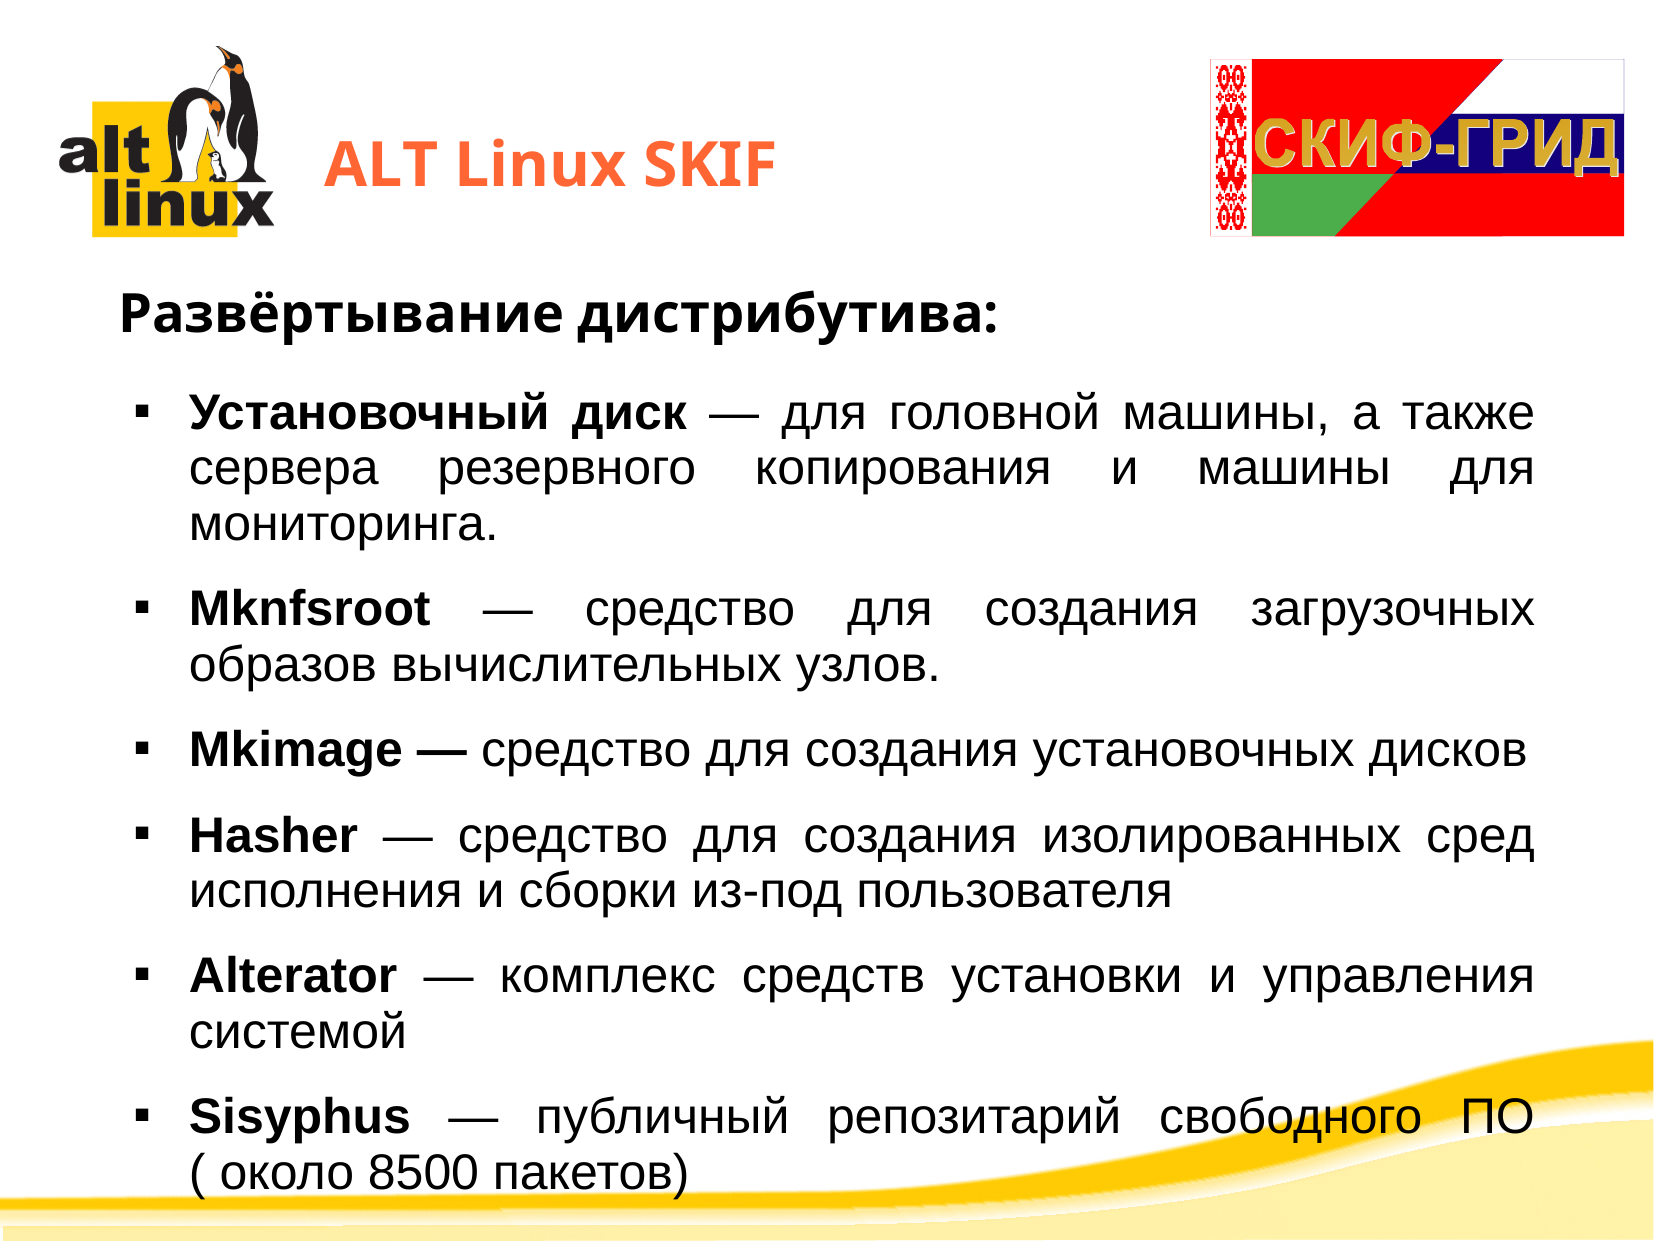

#
ALT Linux SKIF
Развёртывание дистрибутива:
Установочный диск — для головной машины, а также сервера резервного копирования и машины для мониторинга.
Mknfsroot — средство для создания загрузочных образов вычислительных узлов.
Mkimage — средство для создания установочных дисков
Hasher — средство для создания изолированных сред исполнения и сборки из-под пользователя
Alterator — комплекс средств установки и управления системой
Sisyphus — публичный репозитарий свободного ПО ( около 8500 пакетов)